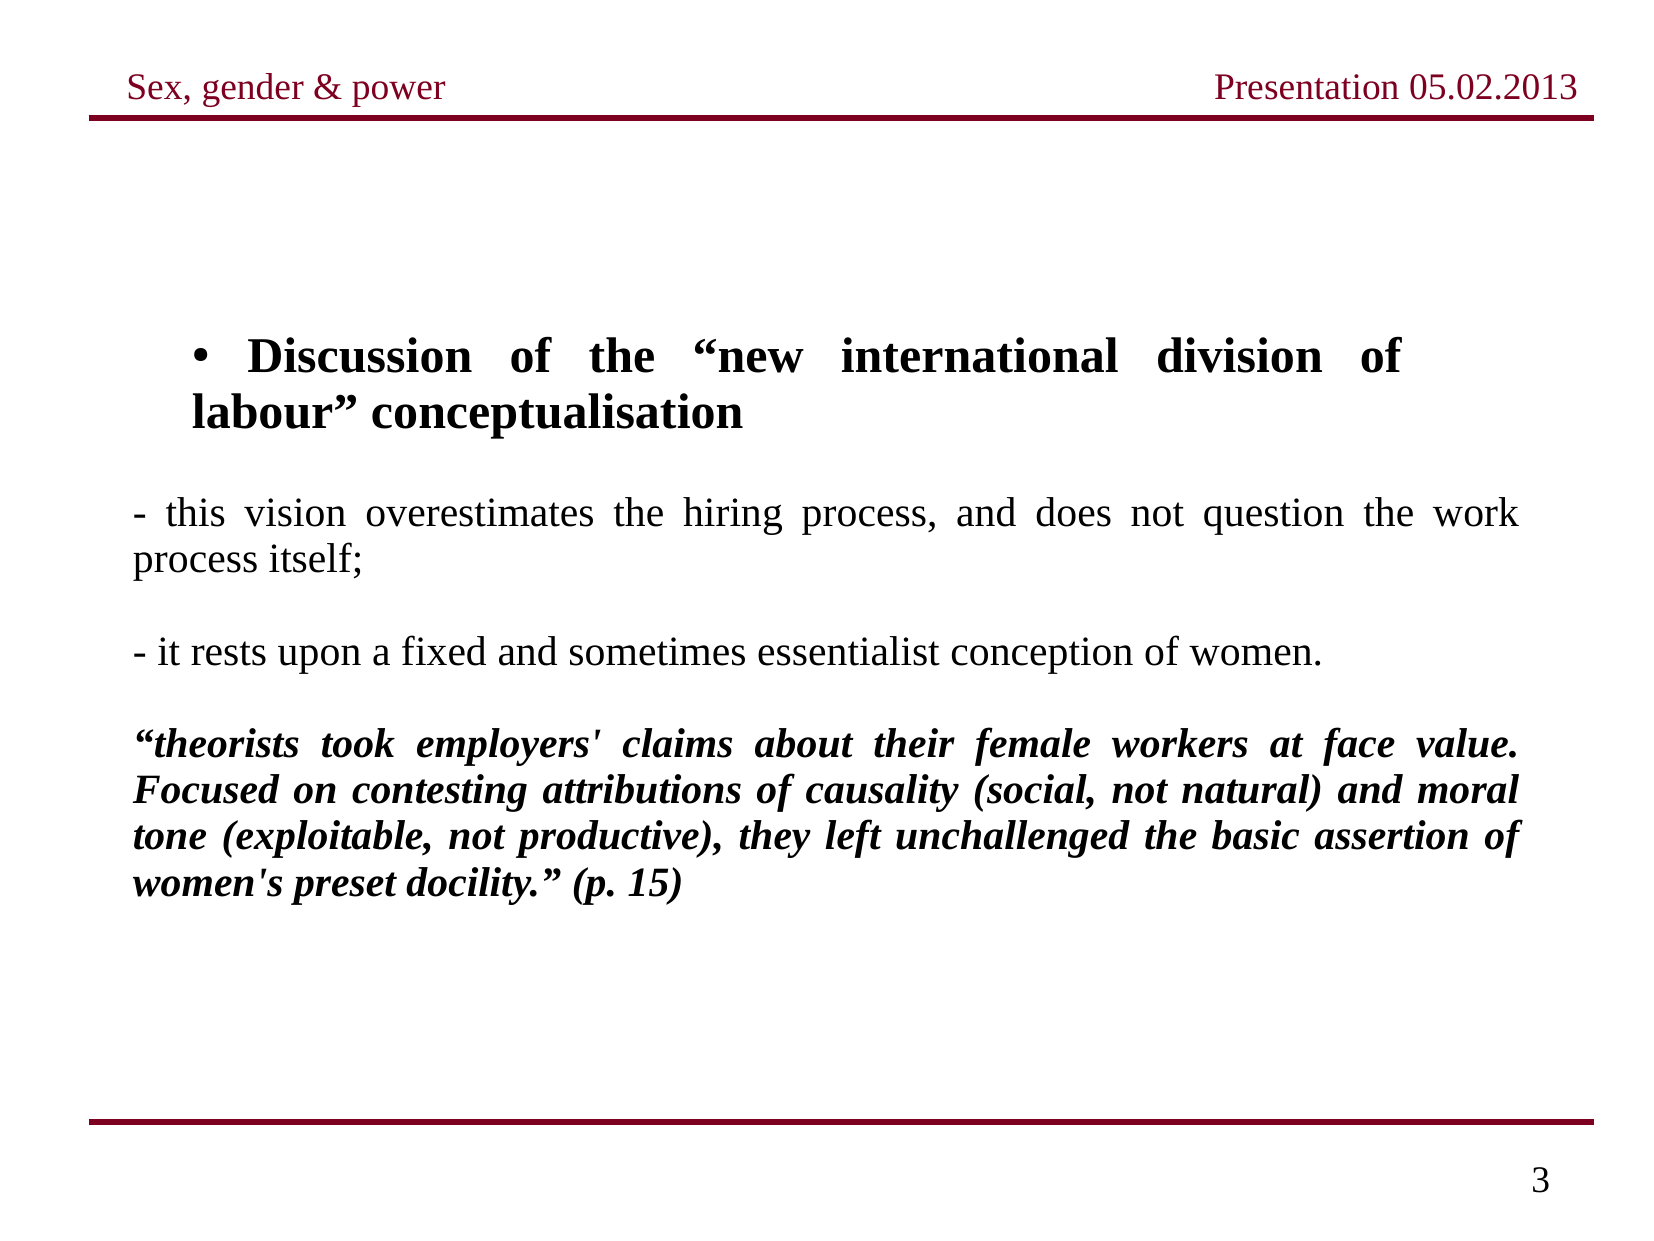

Sex, gender & power Presentation 05.02.2013
 Discussion of the “new international division of labour” conceptualisation
- this vision overestimates the hiring process, and does not question the work process itself;
- it rests upon a fixed and sometimes essentialist conception of women.
“theorists took employers' claims about their female workers at face value. Focused on contesting attributions of causality (social, not natural) and moral tone (exploitable, not productive), they left unchallenged the basic assertion of women's preset docility.” (p. 15)